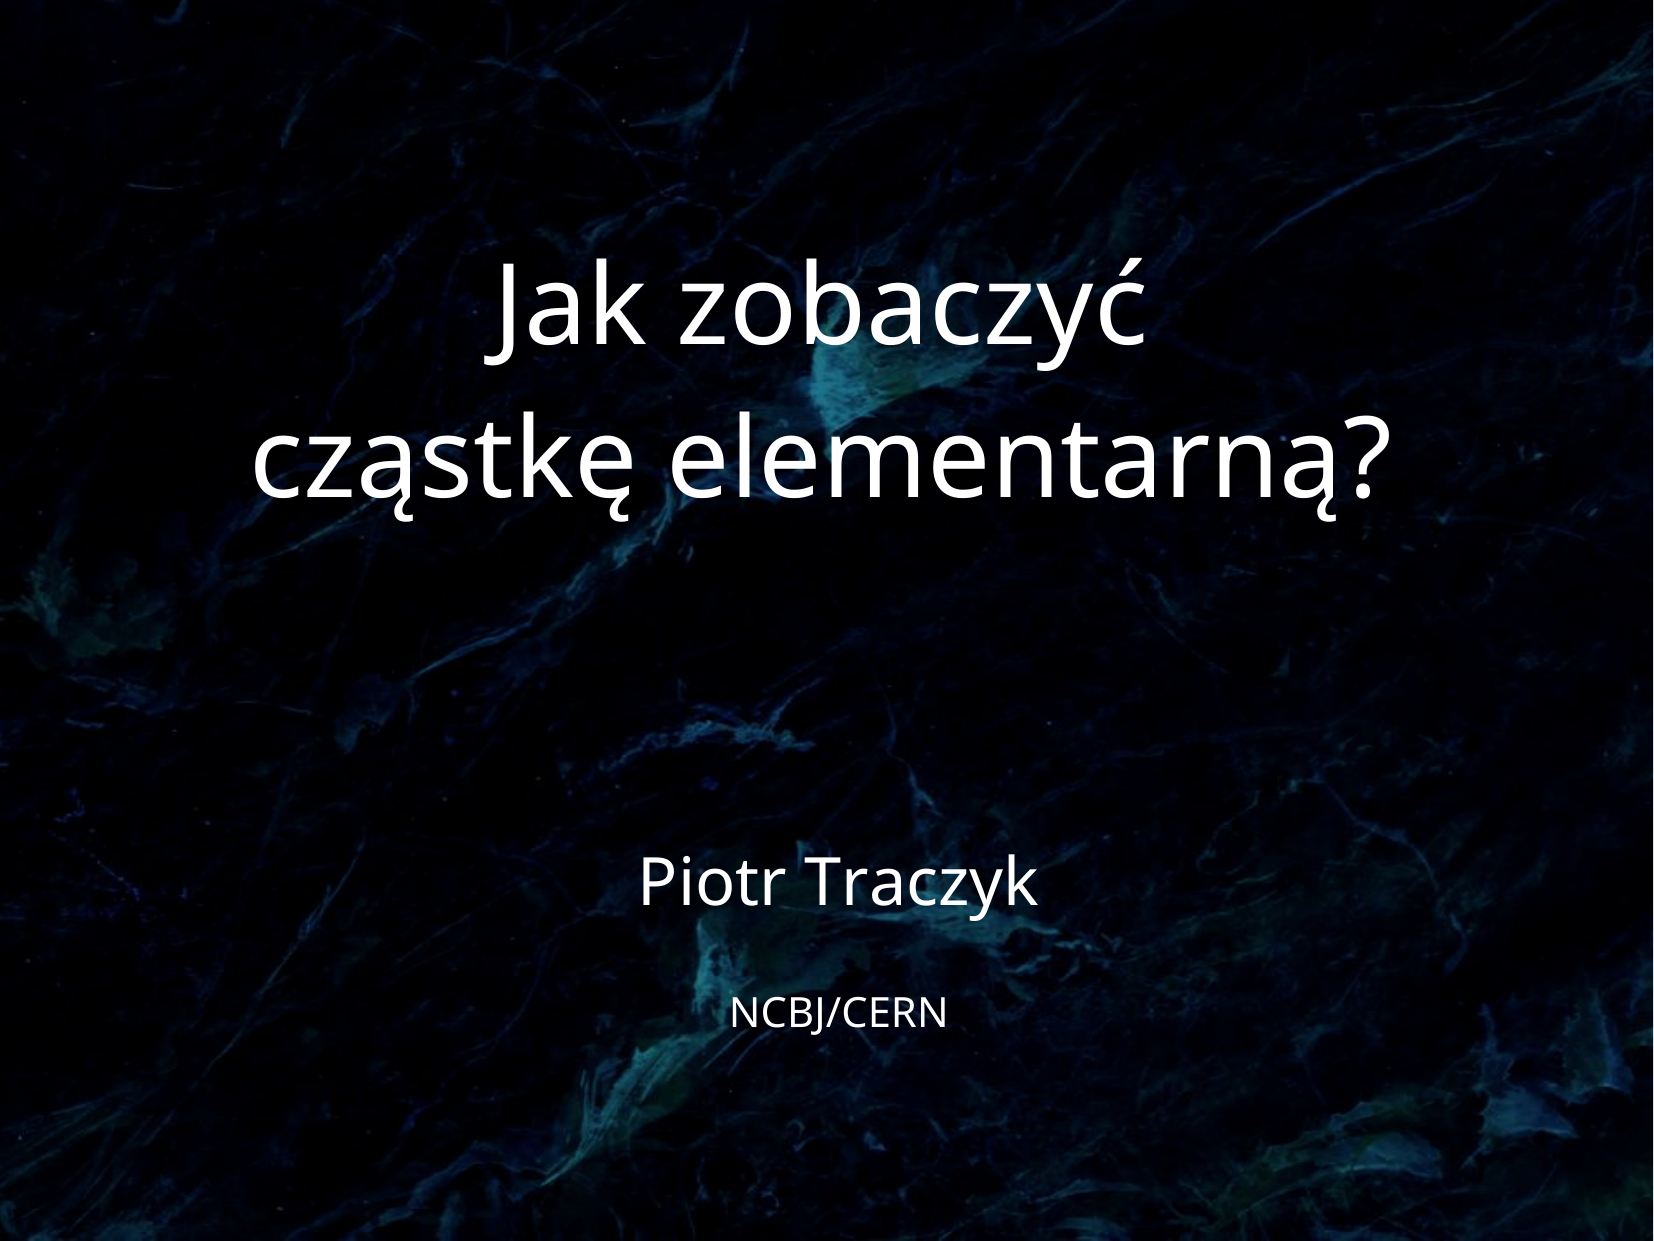

# Jak zobaczyć cząstkę elementarną?
Piotr Traczyk
NCBJ/CERN